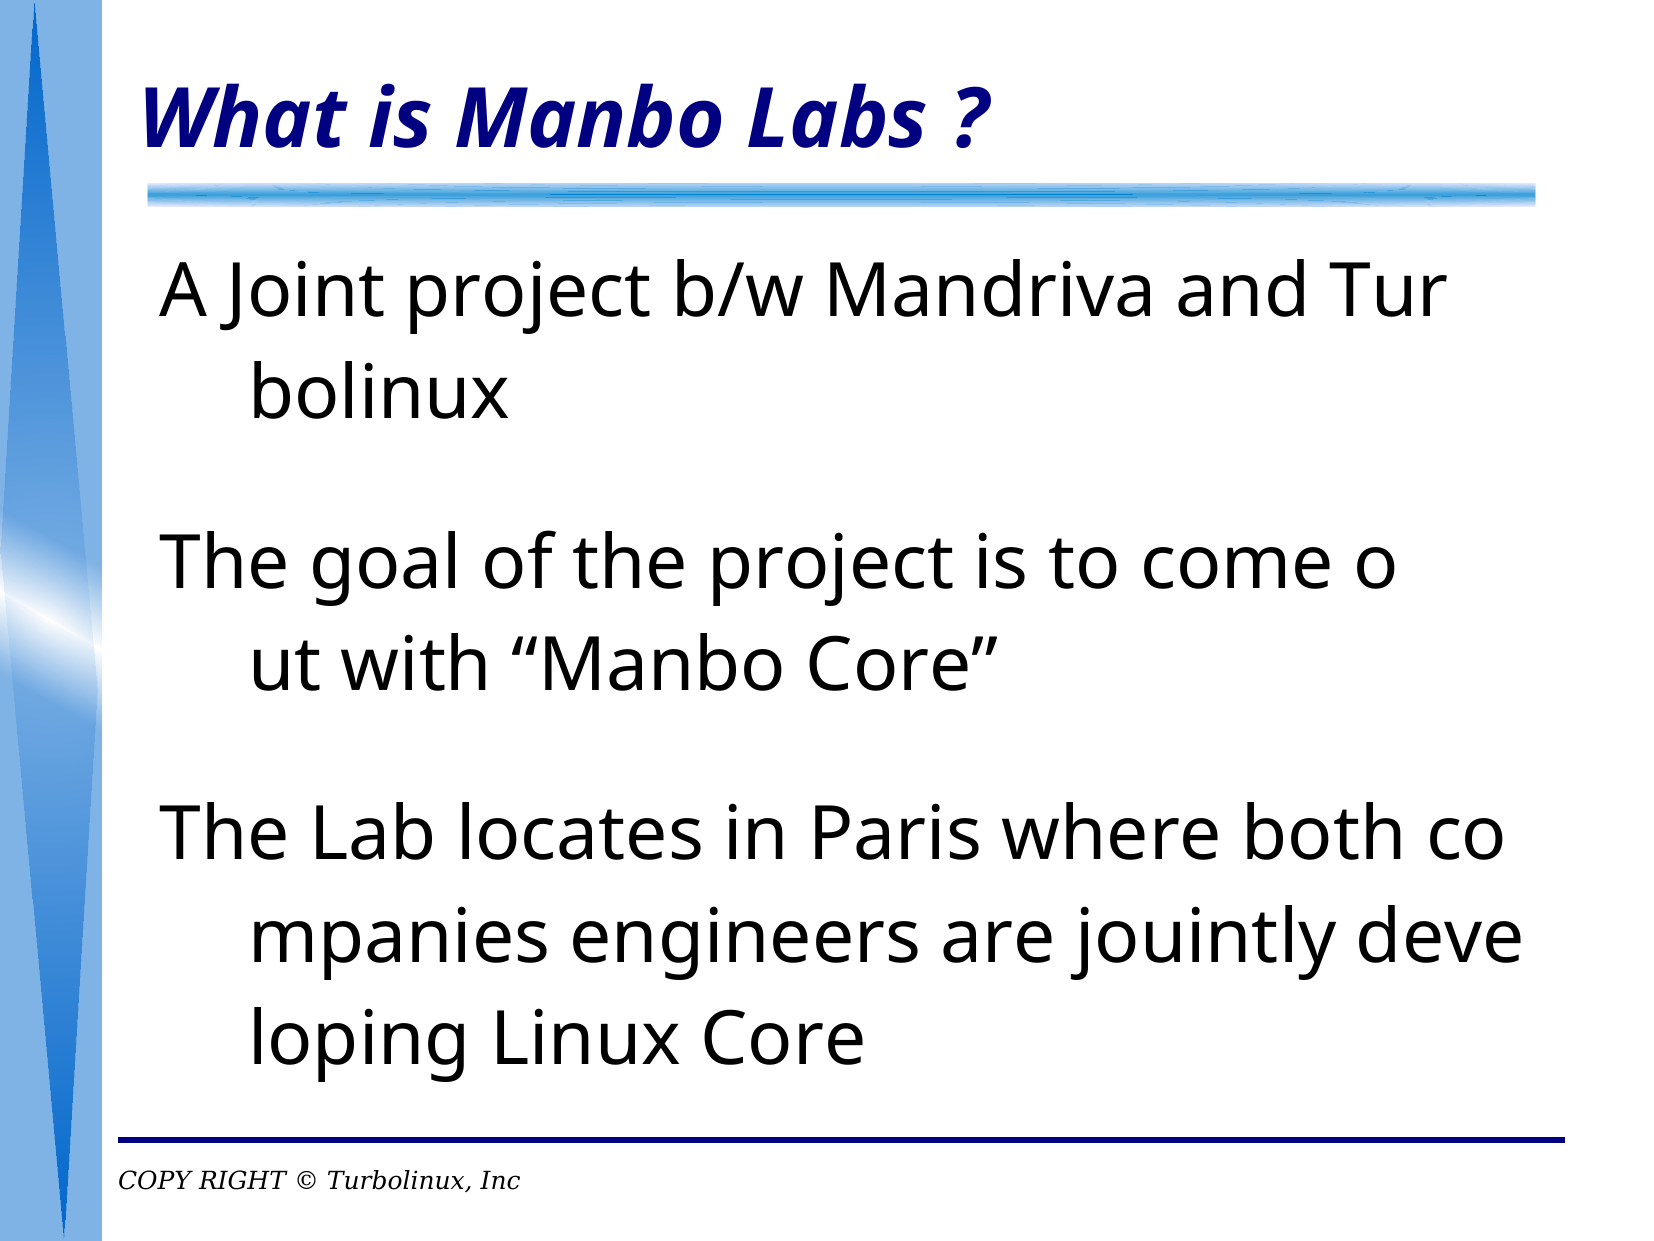

# What is Manbo Labs ?
A Joint project b/w Mandriva and Turbolinux
The goal of the project is to come out with “Manbo Core”
The Lab locates in Paris where both companies engineers are jouintly developing Linux Core